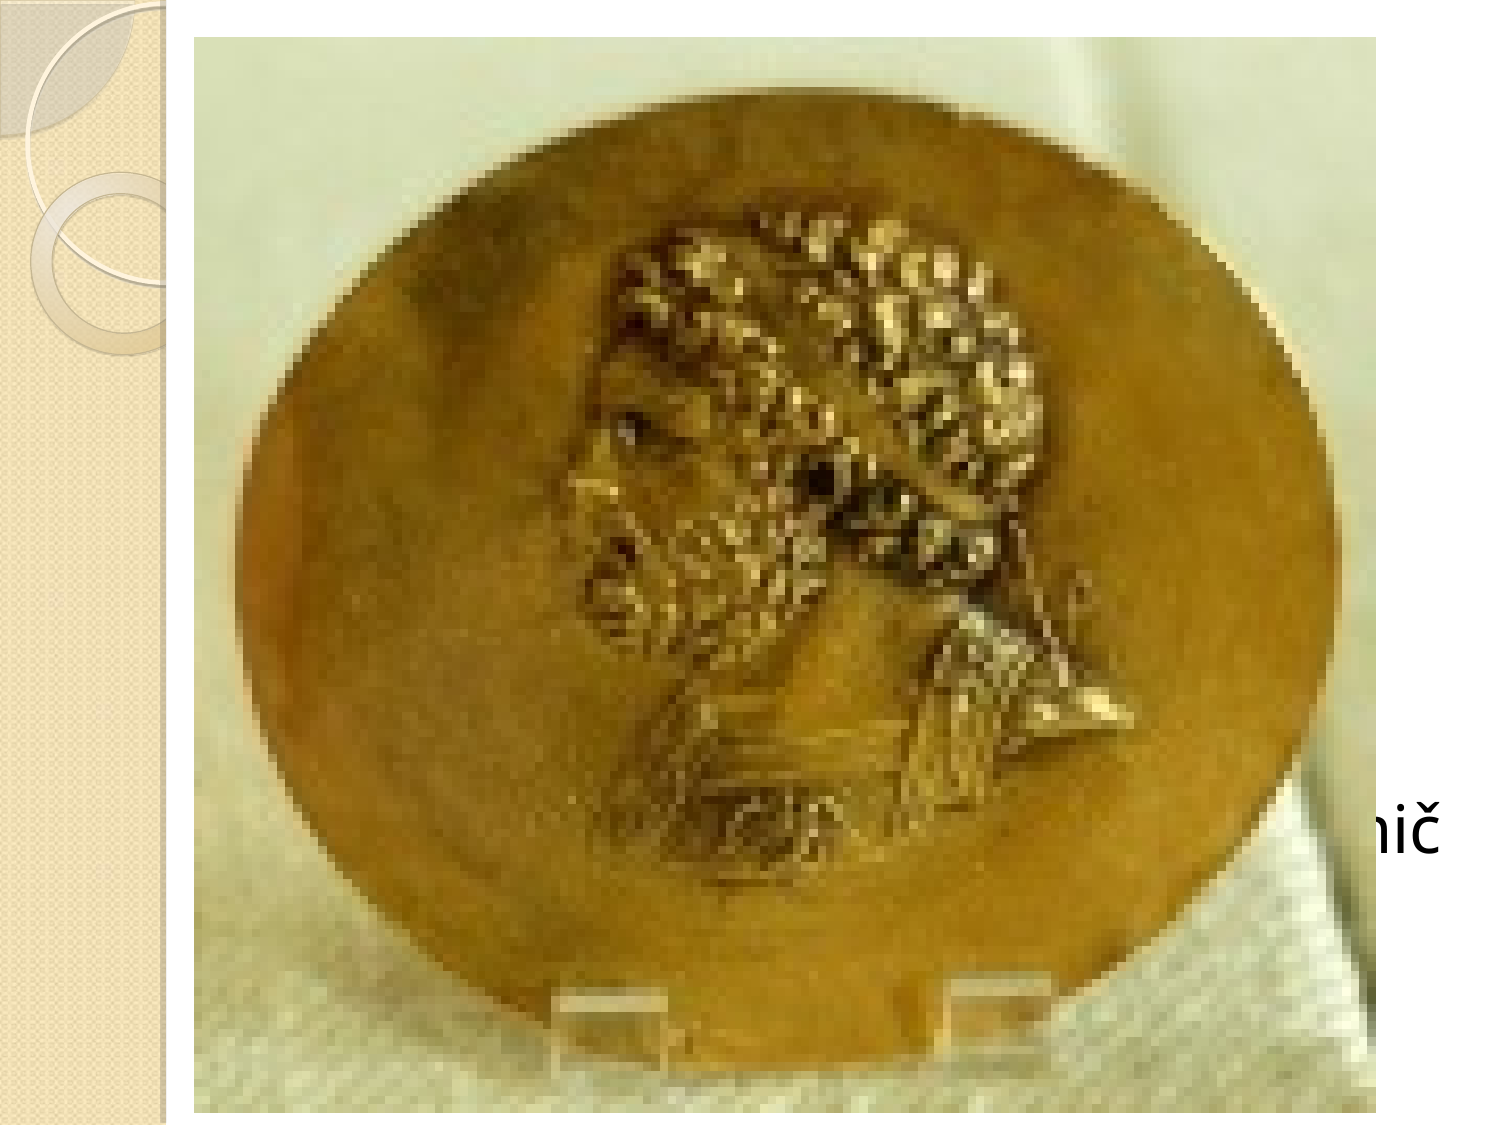

# Filip II. Makedonski
del življenja preživel kot talec v Tebah
leta 359 p.n.š. zasedel prestol
Helenska zveza
odločilna bitka 338 pr. n. št. pri Hajroneji
Korintska zveza (Panhelenska zveza)
umoril ga je mladi makedonski plemič Pausanias